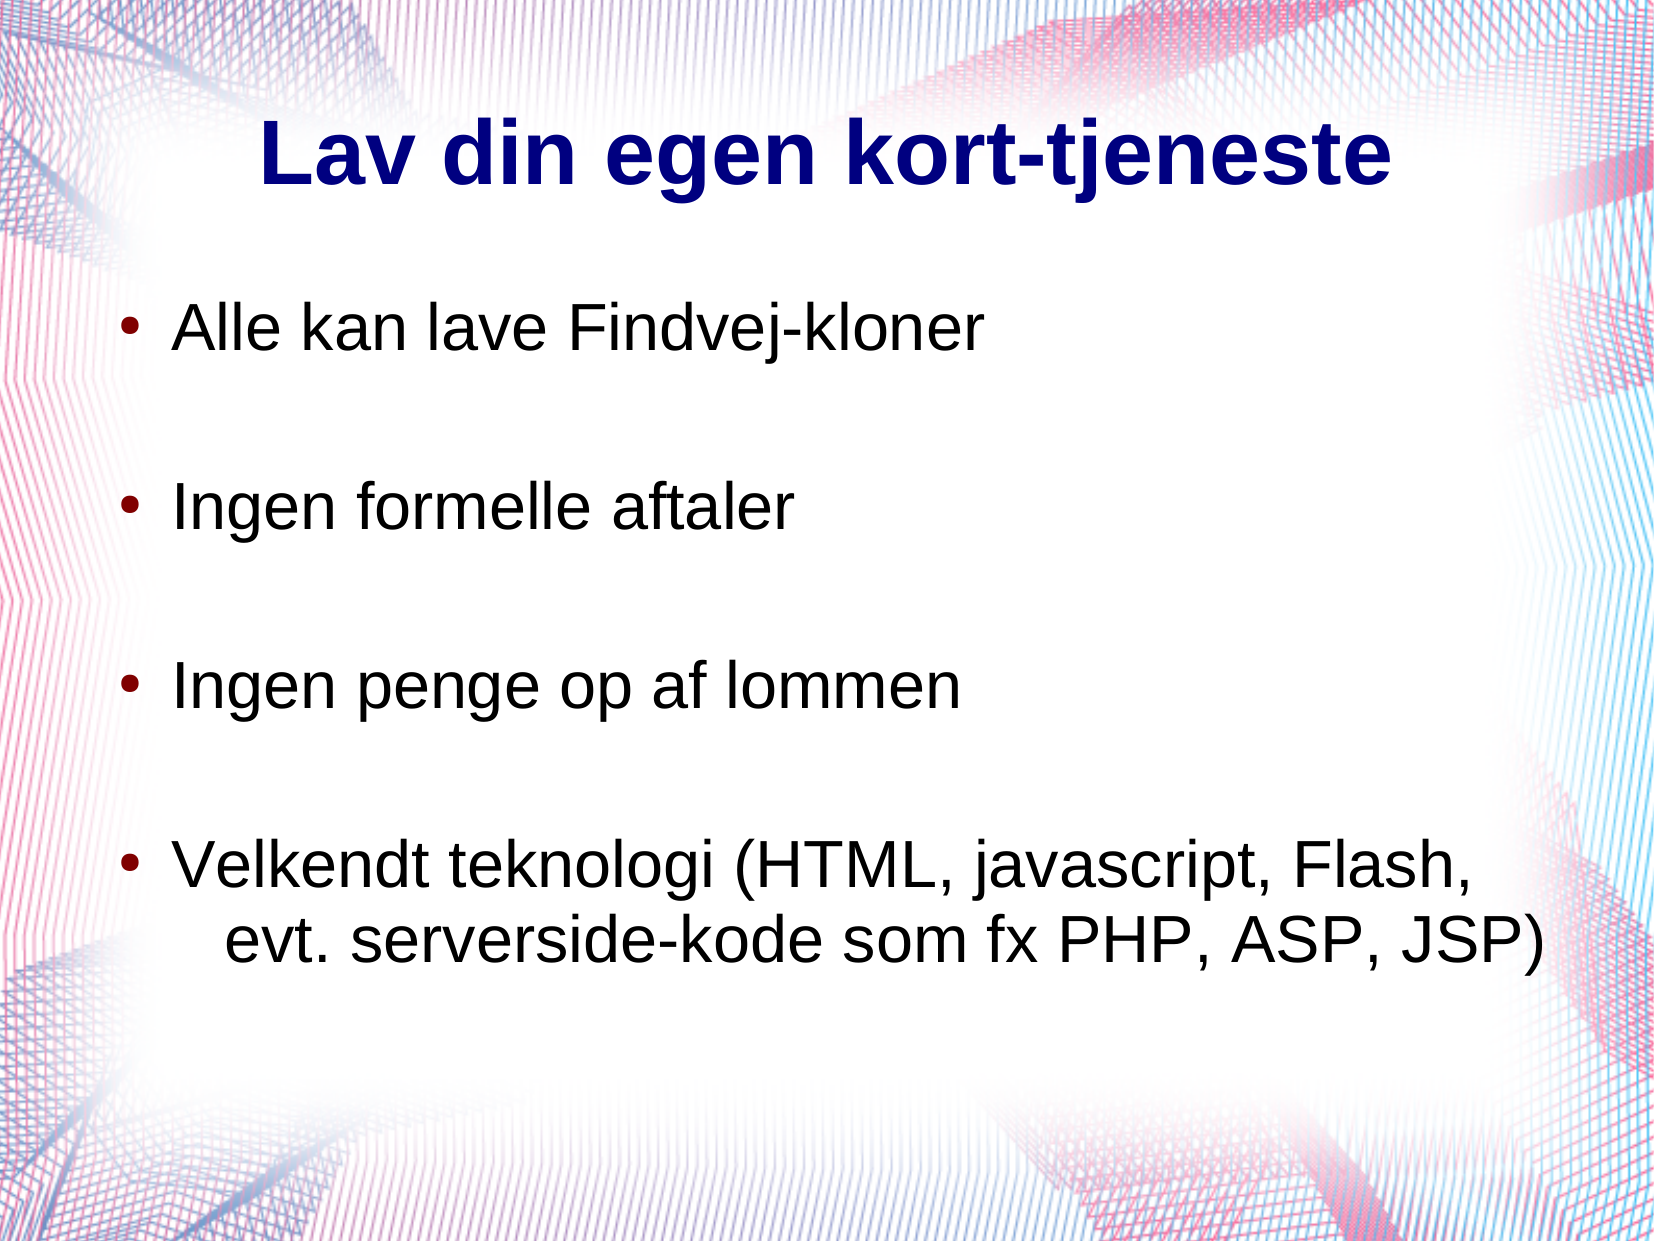

# Lav din egen kort-tjeneste
Alle kan lave Findvej-kloner
Ingen formelle aftaler
Ingen penge op af lommen
Velkendt teknologi (HTML, javascript, Flash, evt. serverside-kode som fx PHP, ASP, JSP)